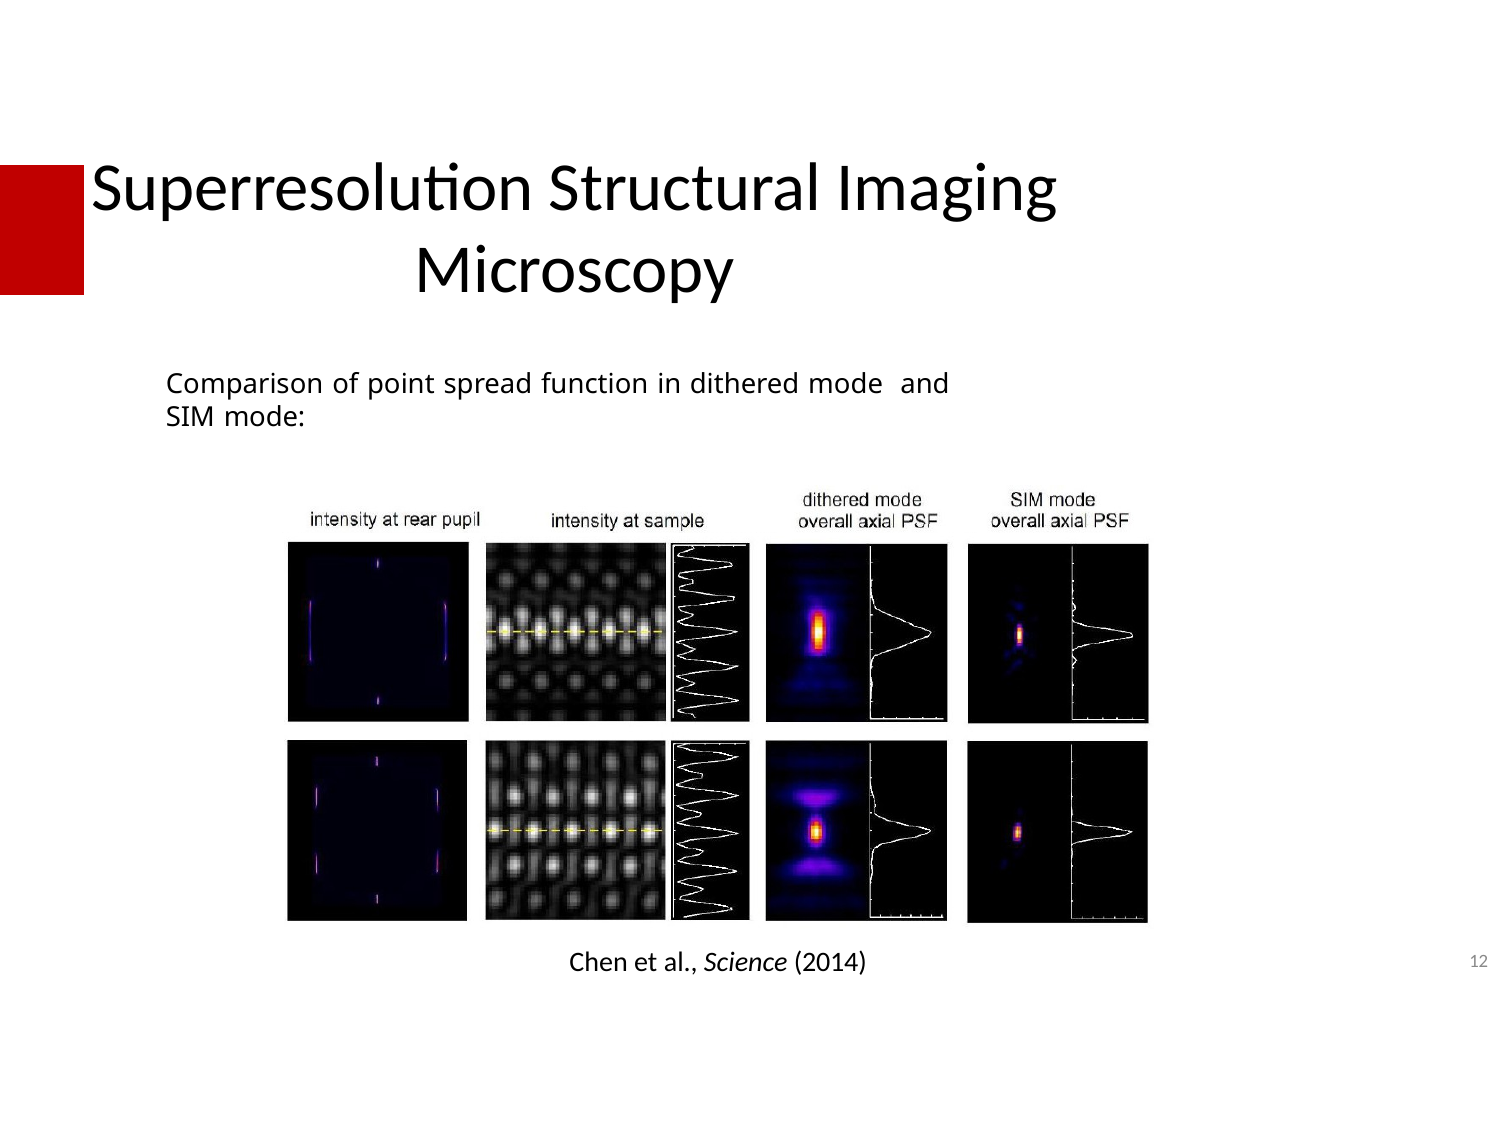

# Superresolution Structural Imaging Microscopy
Comparison of point spread function in dithered mode and SIM mode:
Chen et al., Science (2014)
12